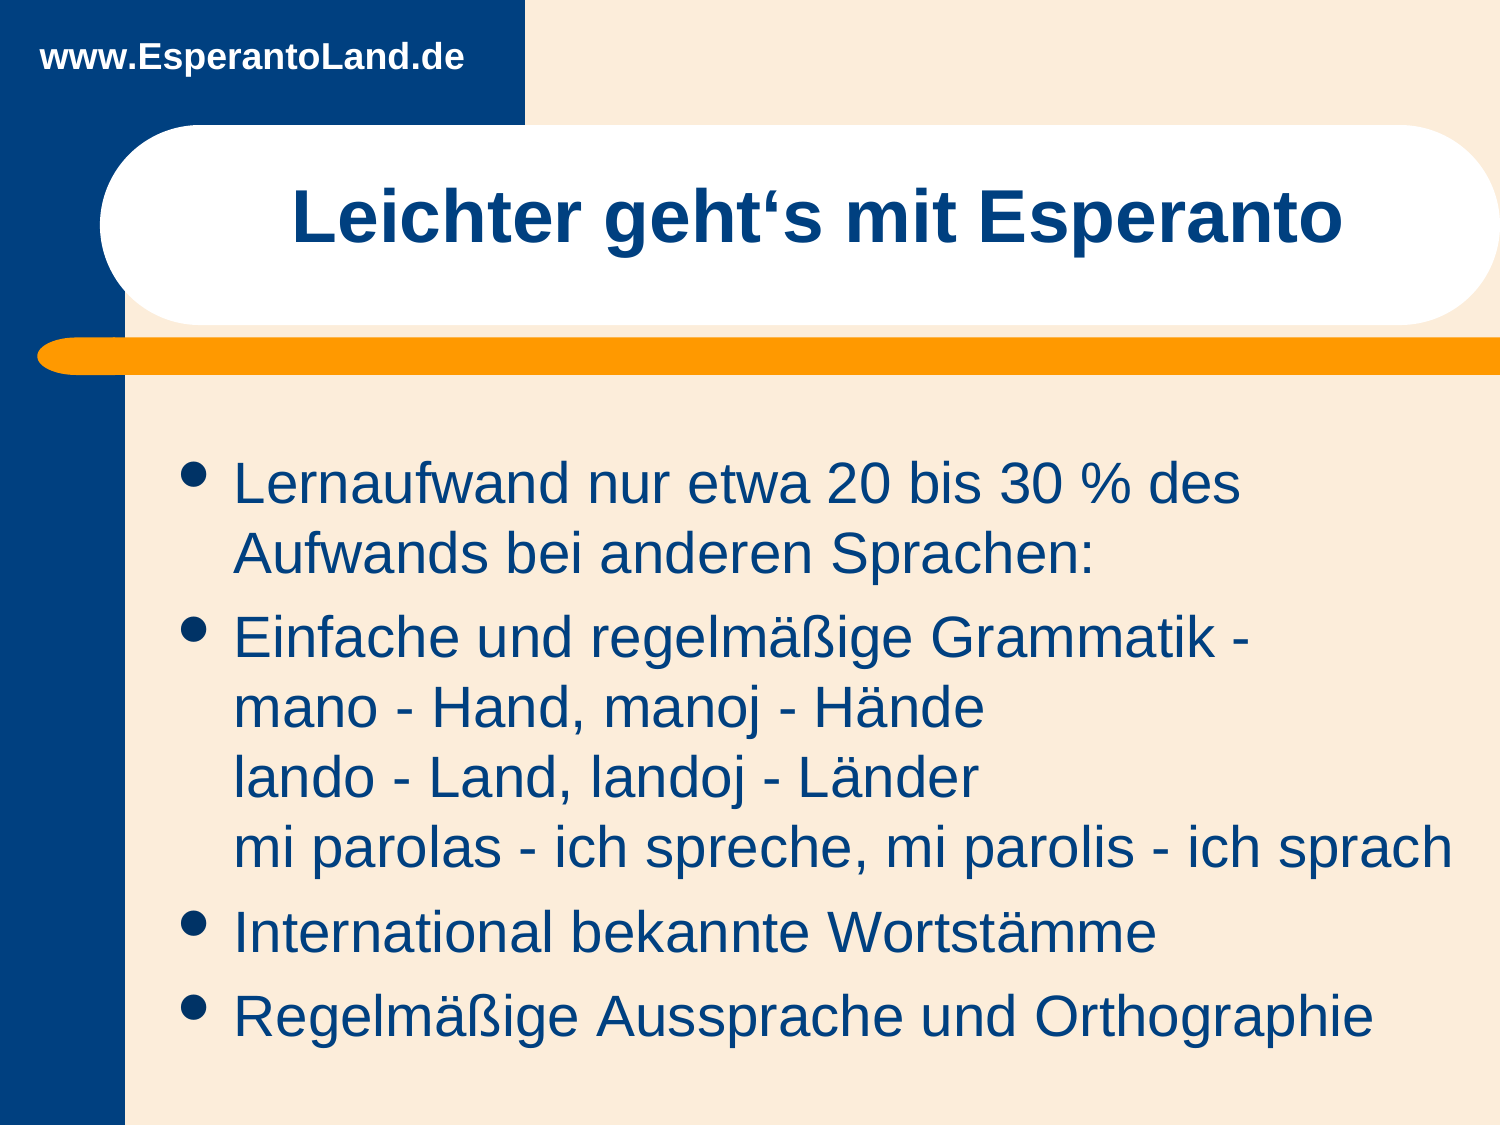

# Leichter geht‘s mit Esperanto
Lernaufwand nur etwa 20 bis 30 % des Aufwands bei anderen Sprachen:
Einfache und regelmäßige Grammatik -
mano - Hand, manoj - Hände
lando - Land, landoj - Länder
mi parolas - ich spreche, mi parolis - ich sprach
International bekannte Wortstämme
Regelmäßige Aussprache und Orthographie